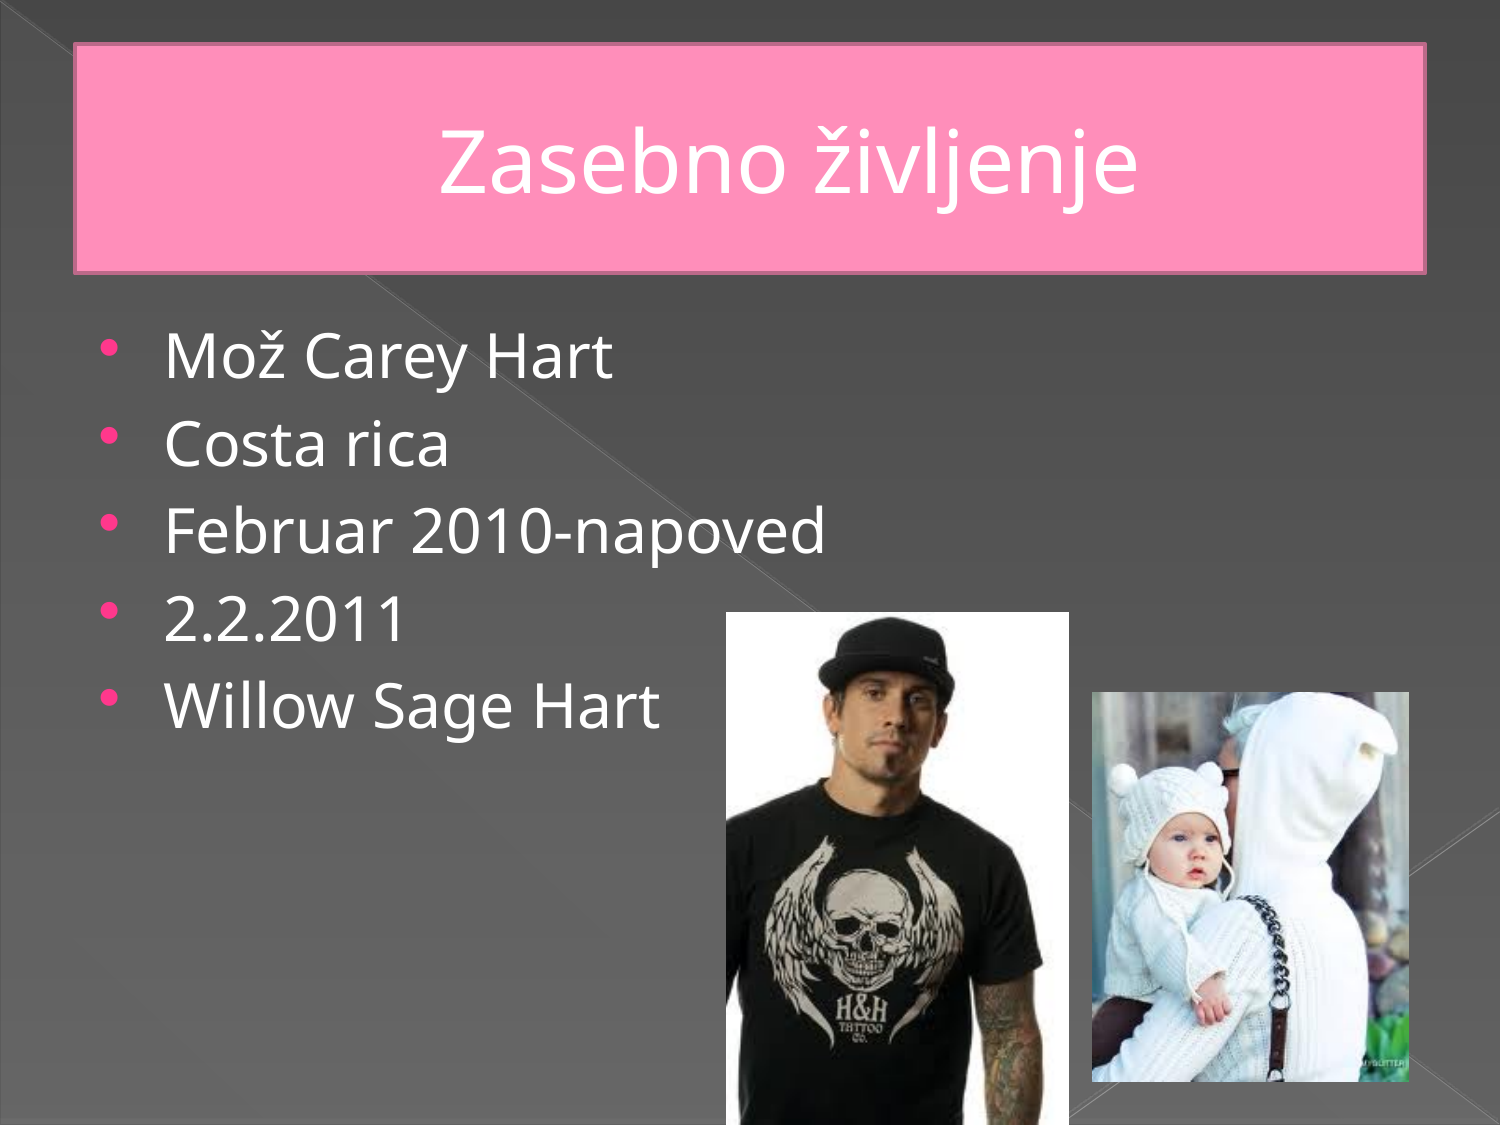

# Zasebno življenje
Mož Carey Hart
Costa rica
Februar 2010-napoved
2.2.2011
Willow Sage Hart